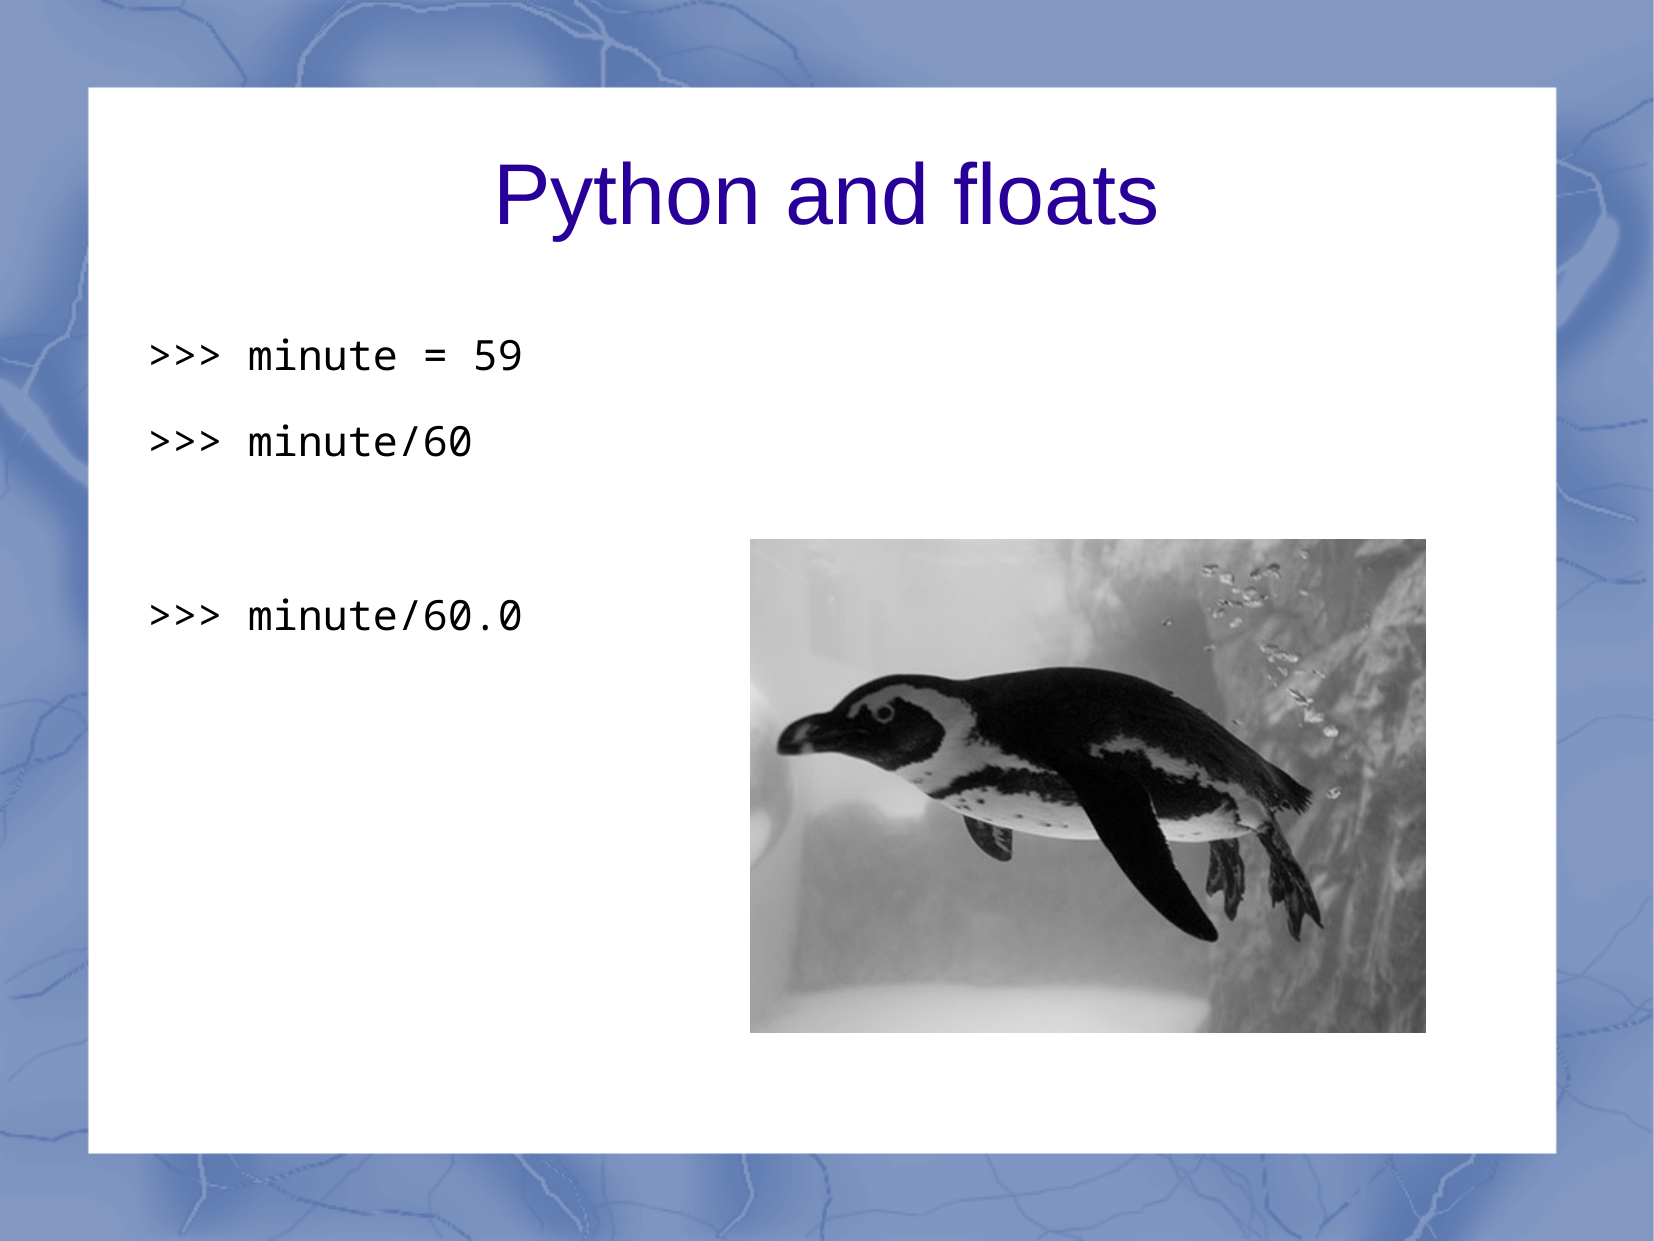

# Python and floats
>>> minute = 59
>>> minute/60
>>> minute/60.0